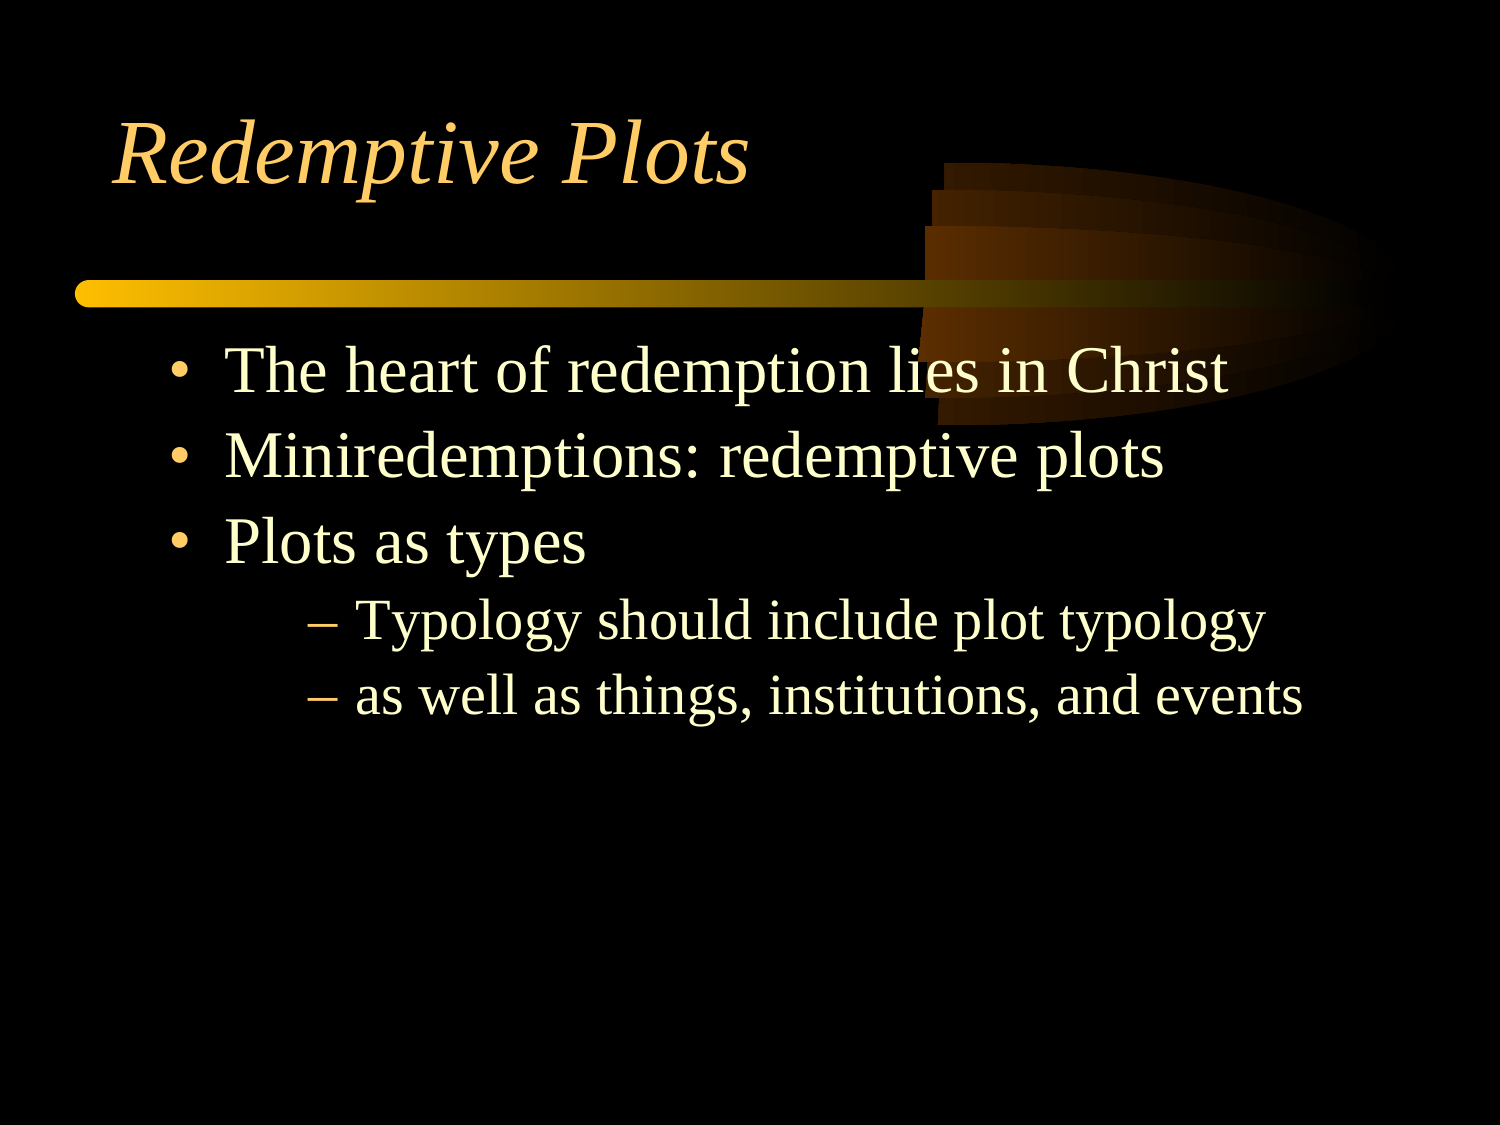

# Redemptive Plots
The heart of redemption lies in Christ
Miniredemptions: redemptive plots
Plots as types
Typology should include plot typology
as well as things, institutions, and events